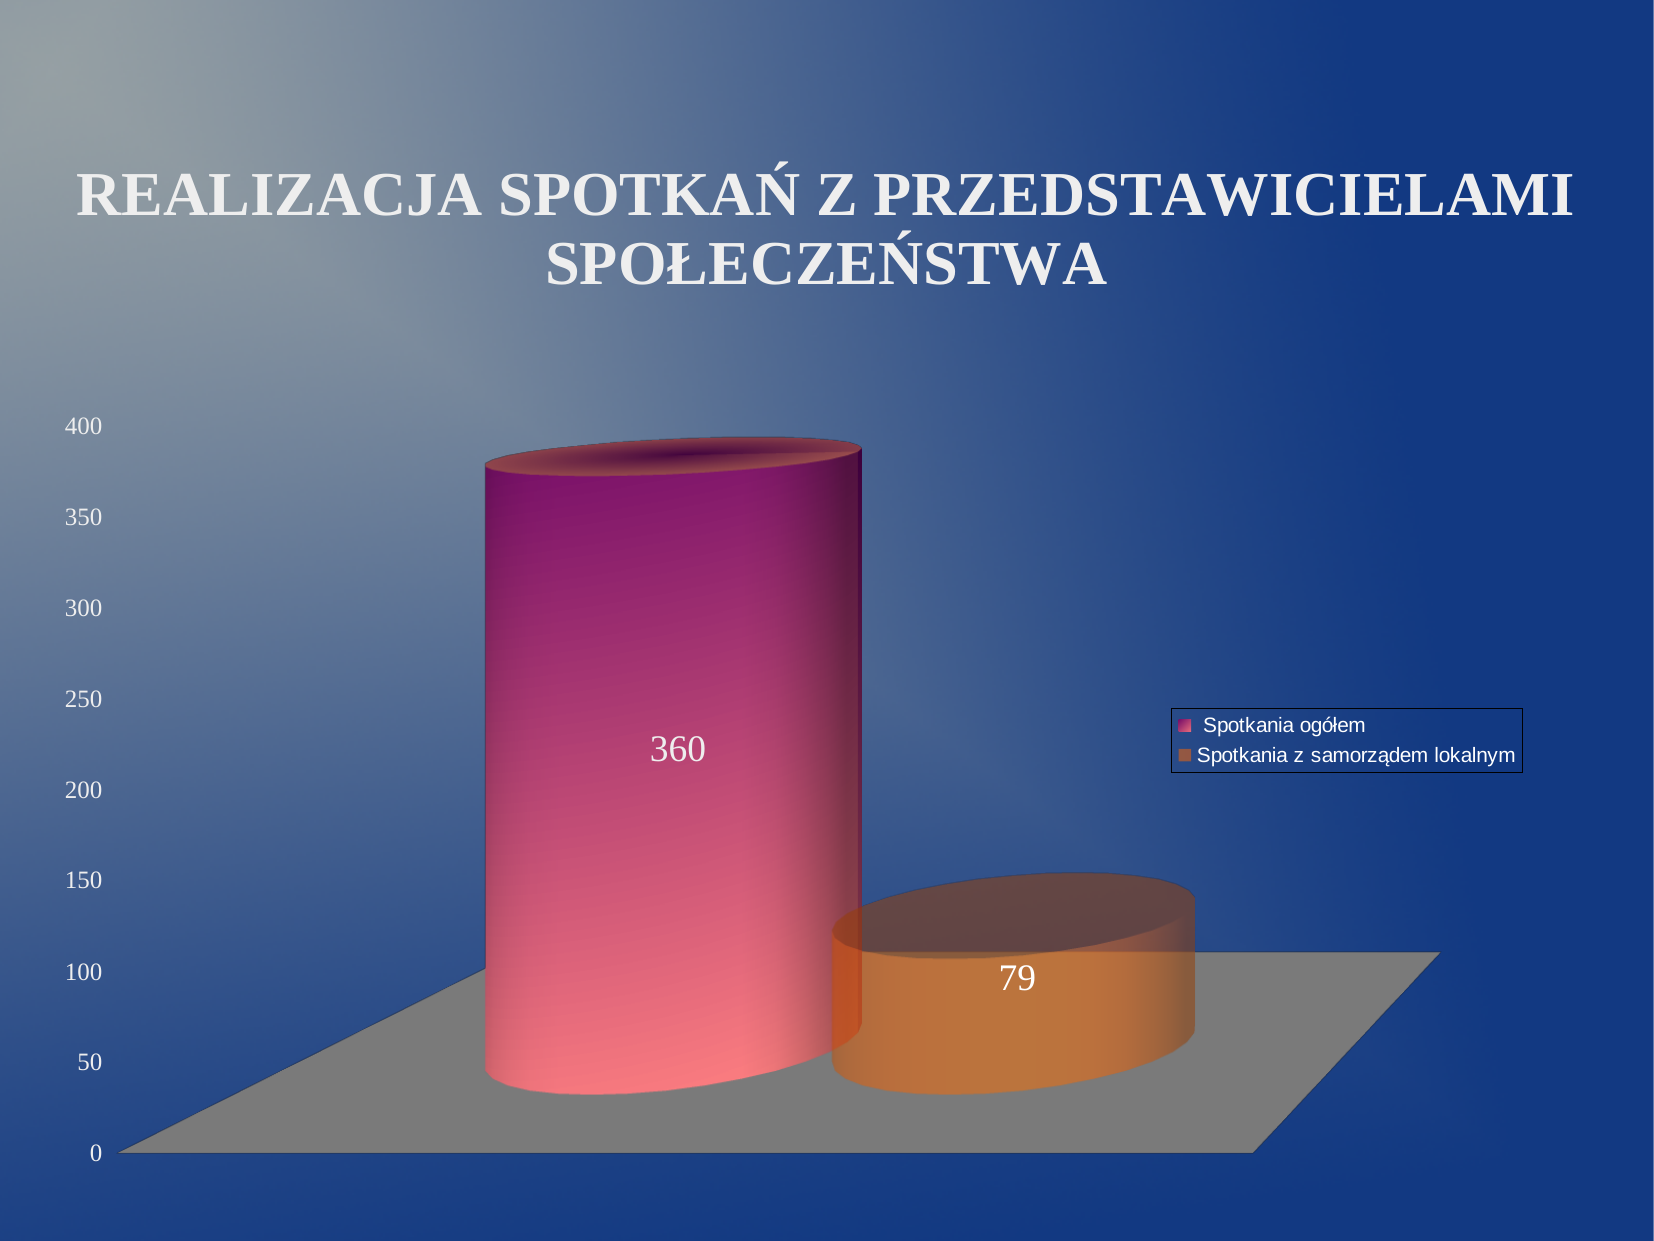

# REALIZACJA SPOTKAŃ Z PRZEDSTAWICIELAMI SPOŁECZEŃSTWA
[unsupported chart]